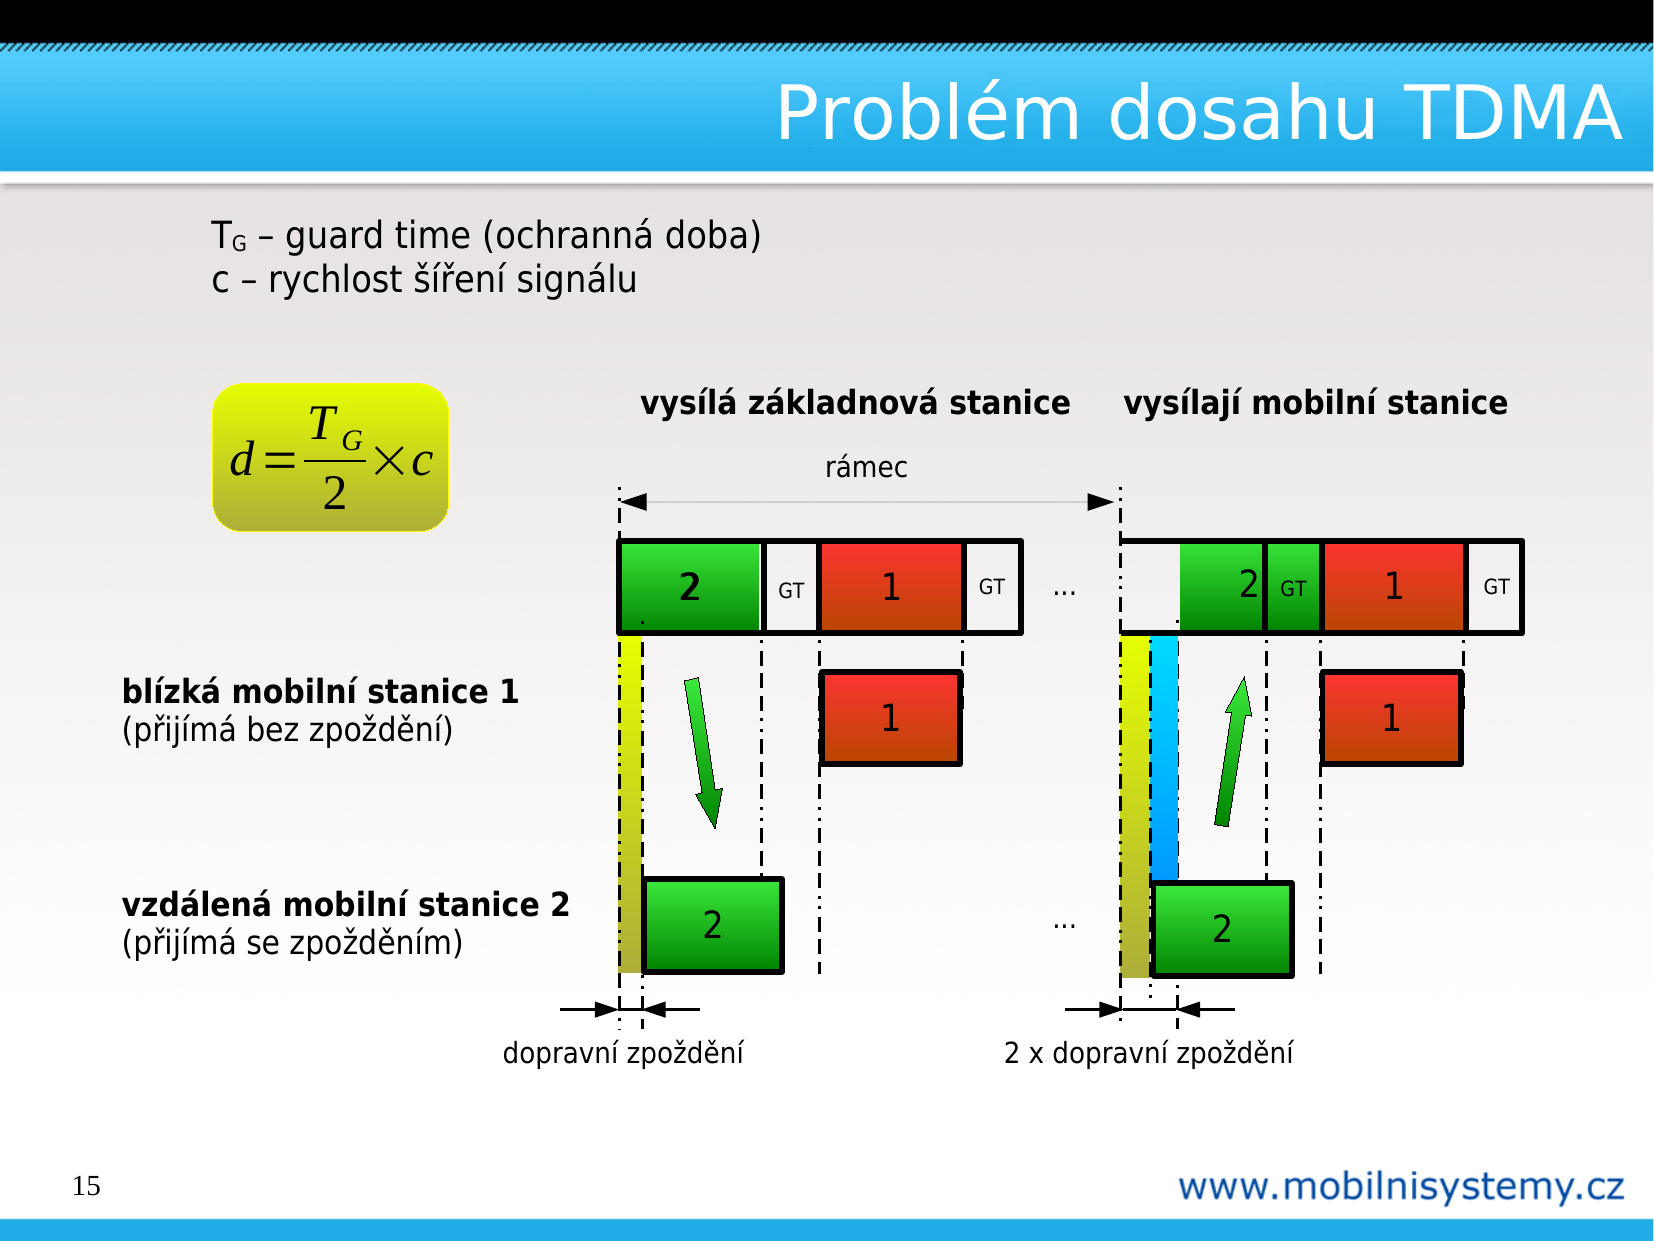

# Problém dosahu TDMA
TG – guard time (ochranná doba)
c – rychlost šíření signálu
vysílá základnová stanice
vysílají mobilní stanice
rámec
2
1
2
1
2
...
GT
GT
GT
GT
blízká mobilní stanice 1
(přijímá bez zpoždění)
1
1
vzdálená mobilní stanice 2
(přijímá se zpožděním)
2
2
...
dopravní zpoždění
2 x dopravní zpoždění
15